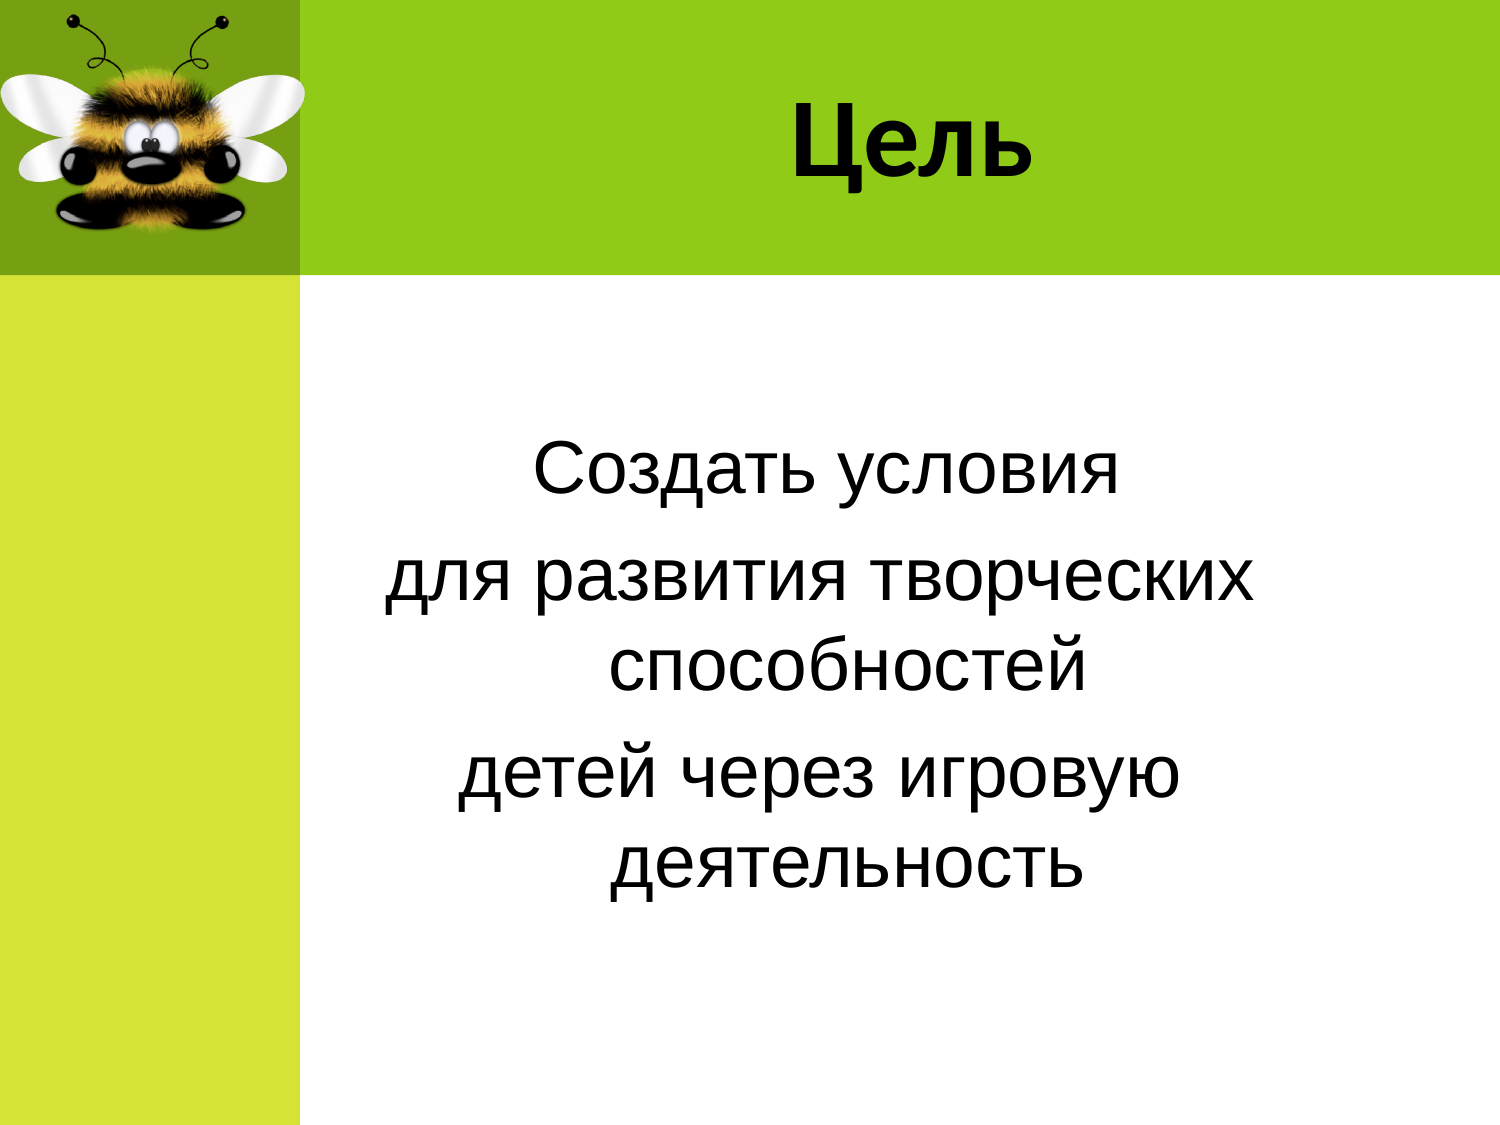

# Цель
 Создать условия
для развития творческих способностей
детей через игровую деятельность